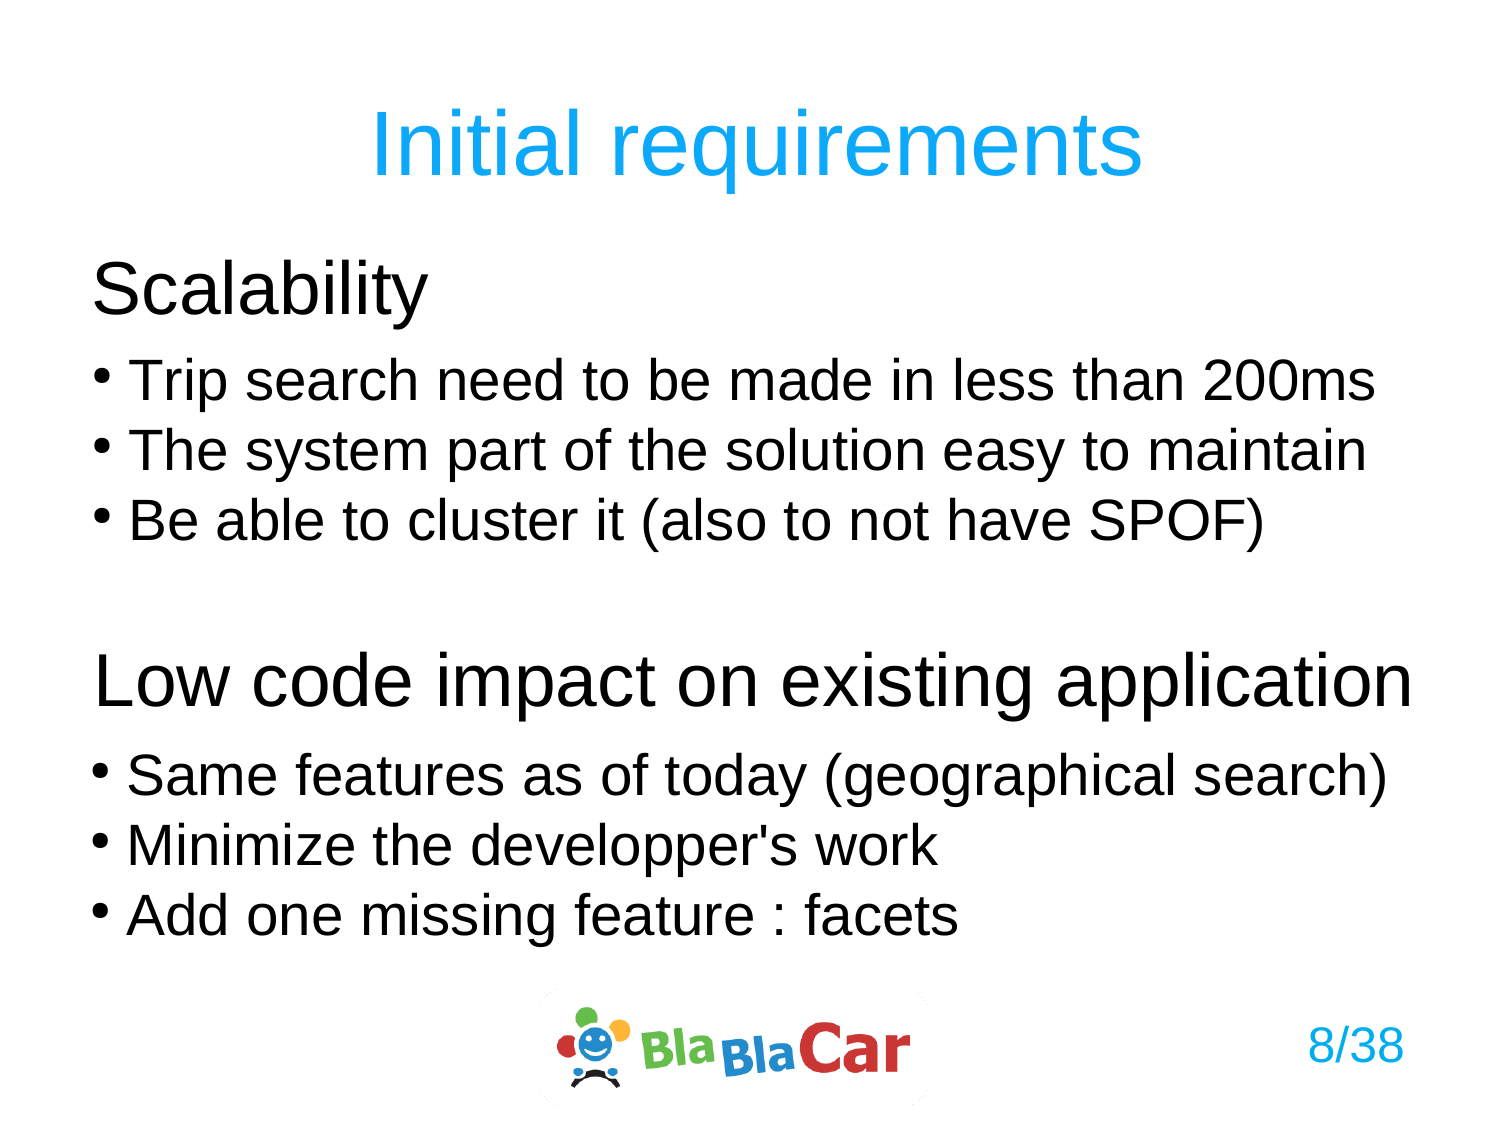

# Initial requirements
Scalability
 Trip search need to be made in less than 200ms
 The system part of the solution easy to maintain
 Be able to cluster it (also to not have SPOF)
Low code impact on existing application
 Same features as of today (geographical search)
 Minimize the developper's work
 Add one missing feature : facets